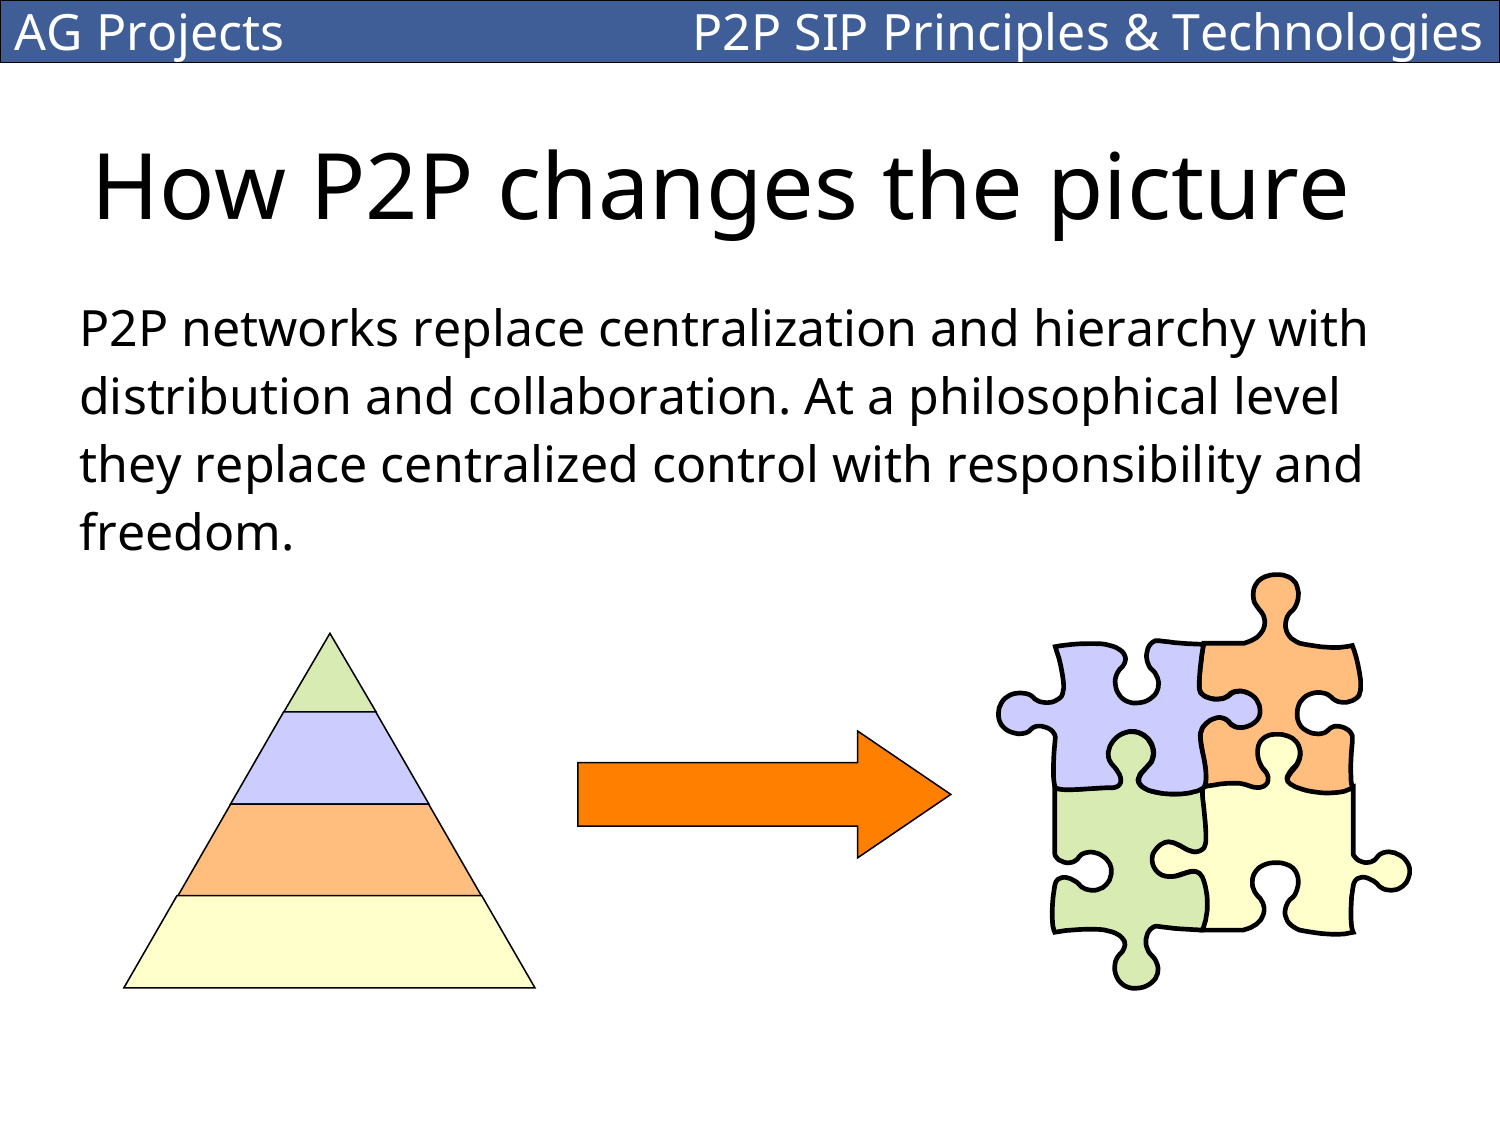

How P2P changes the picture
P2P networks replace centralization and hierarchy with distribution and collaboration. At a philosophical level they replace centralized control with responsibility and freedom.